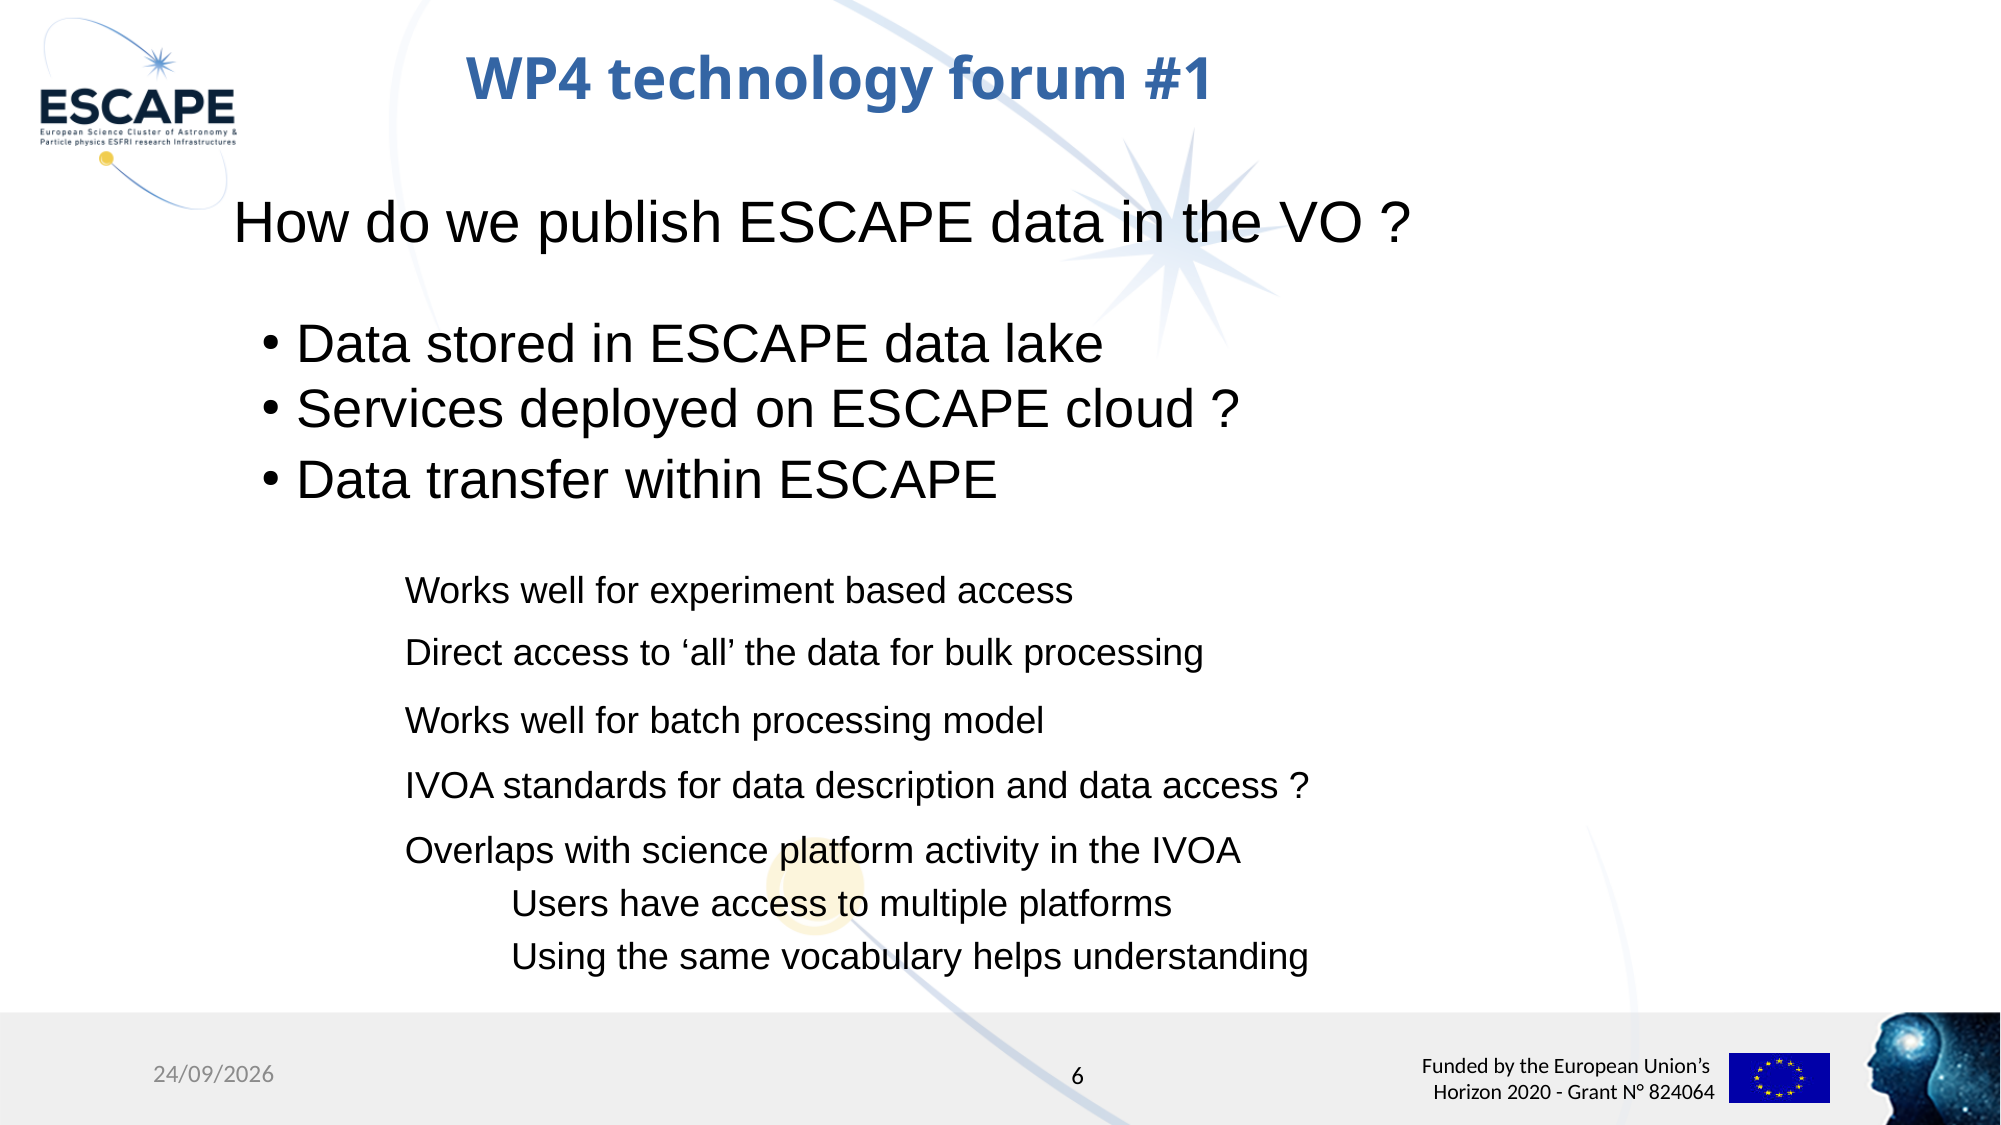

# WP4 technology forum #1
How do we publish ESCAPE data in the VO ?
Data stored in ESCAPE data lake
Services deployed on ESCAPE cloud ?
Data transfer within ESCAPE
Works well for experiment based access
Direct access to ‘all’ the data for bulk processing
Works well for batch processing model
IVOA standards for data description and data access ?
Overlaps with science platform activity in the IVOA
Users have access to multiple platforms
Using the same vocabulary helps understanding